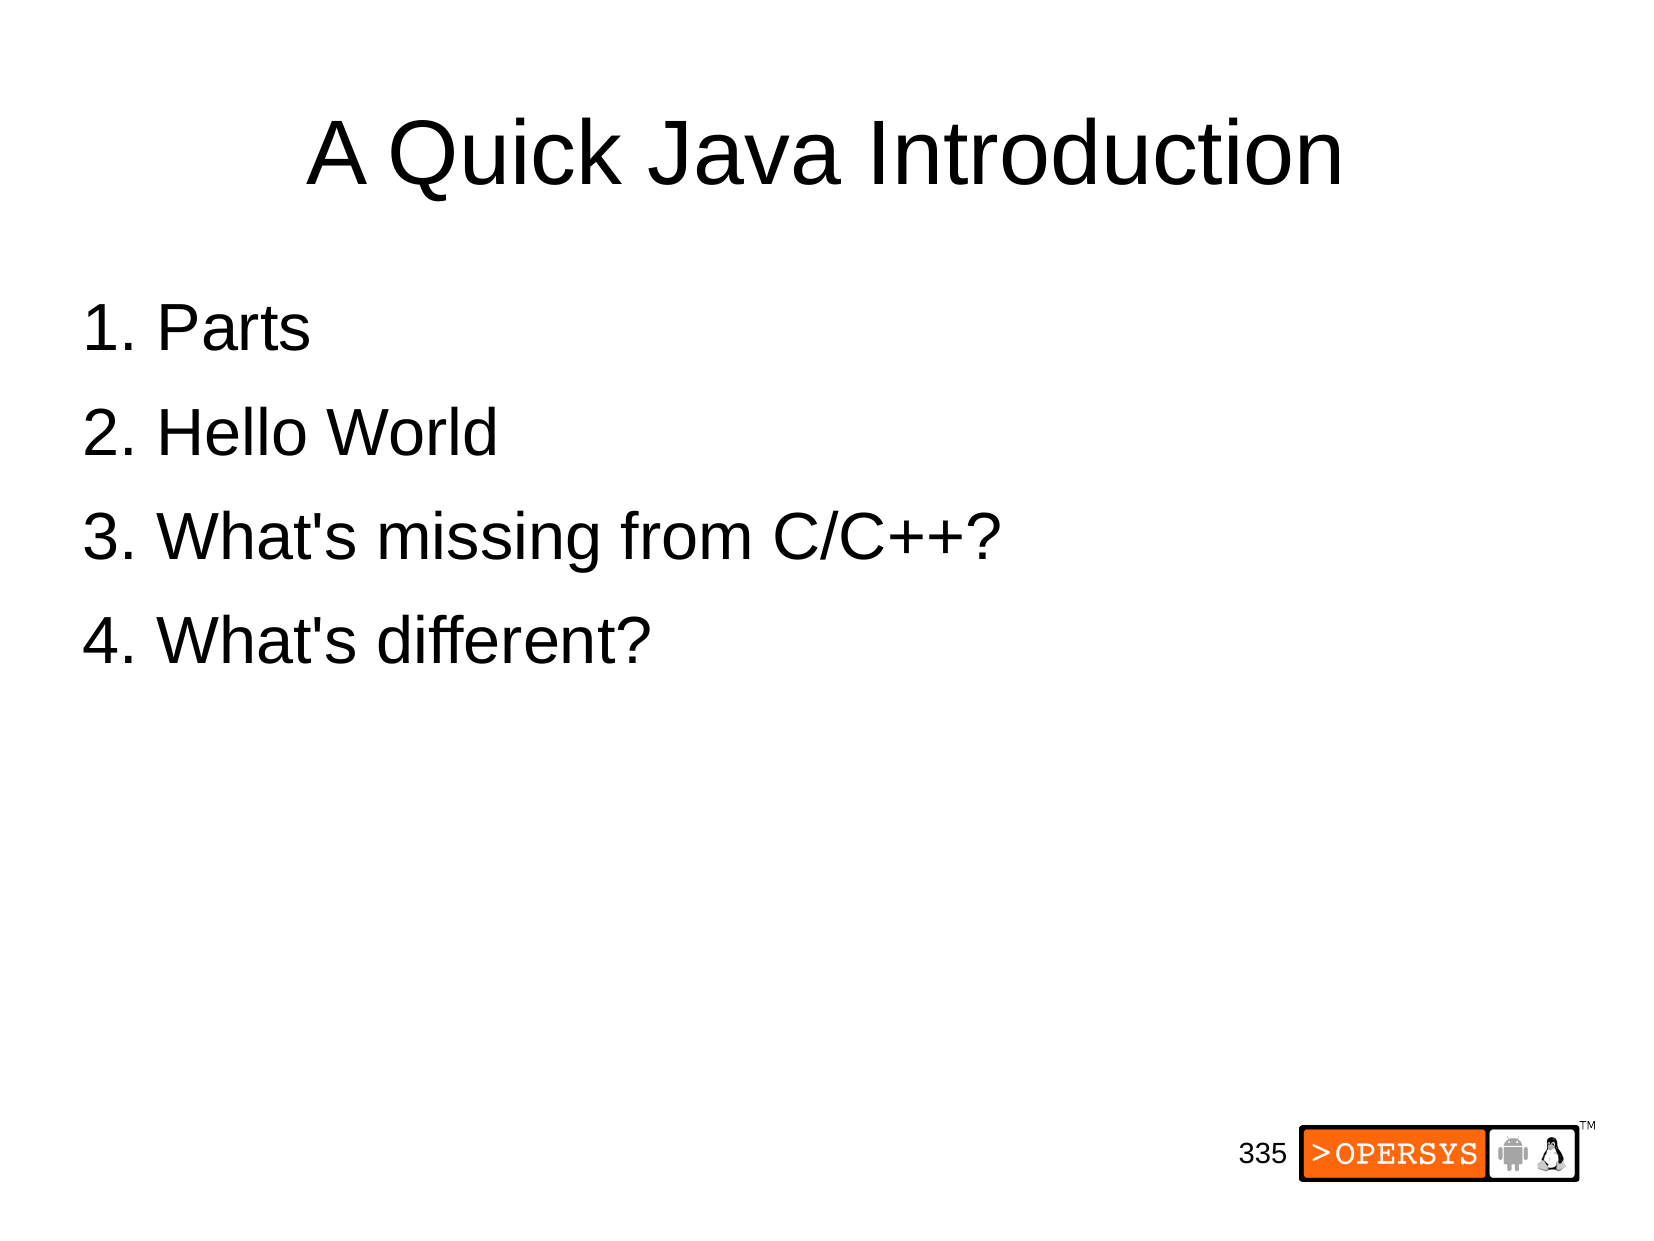

# A Quick Java Introduction
1. Parts
2. Hello World
3. What's missing from C/C++?
4. What's different?